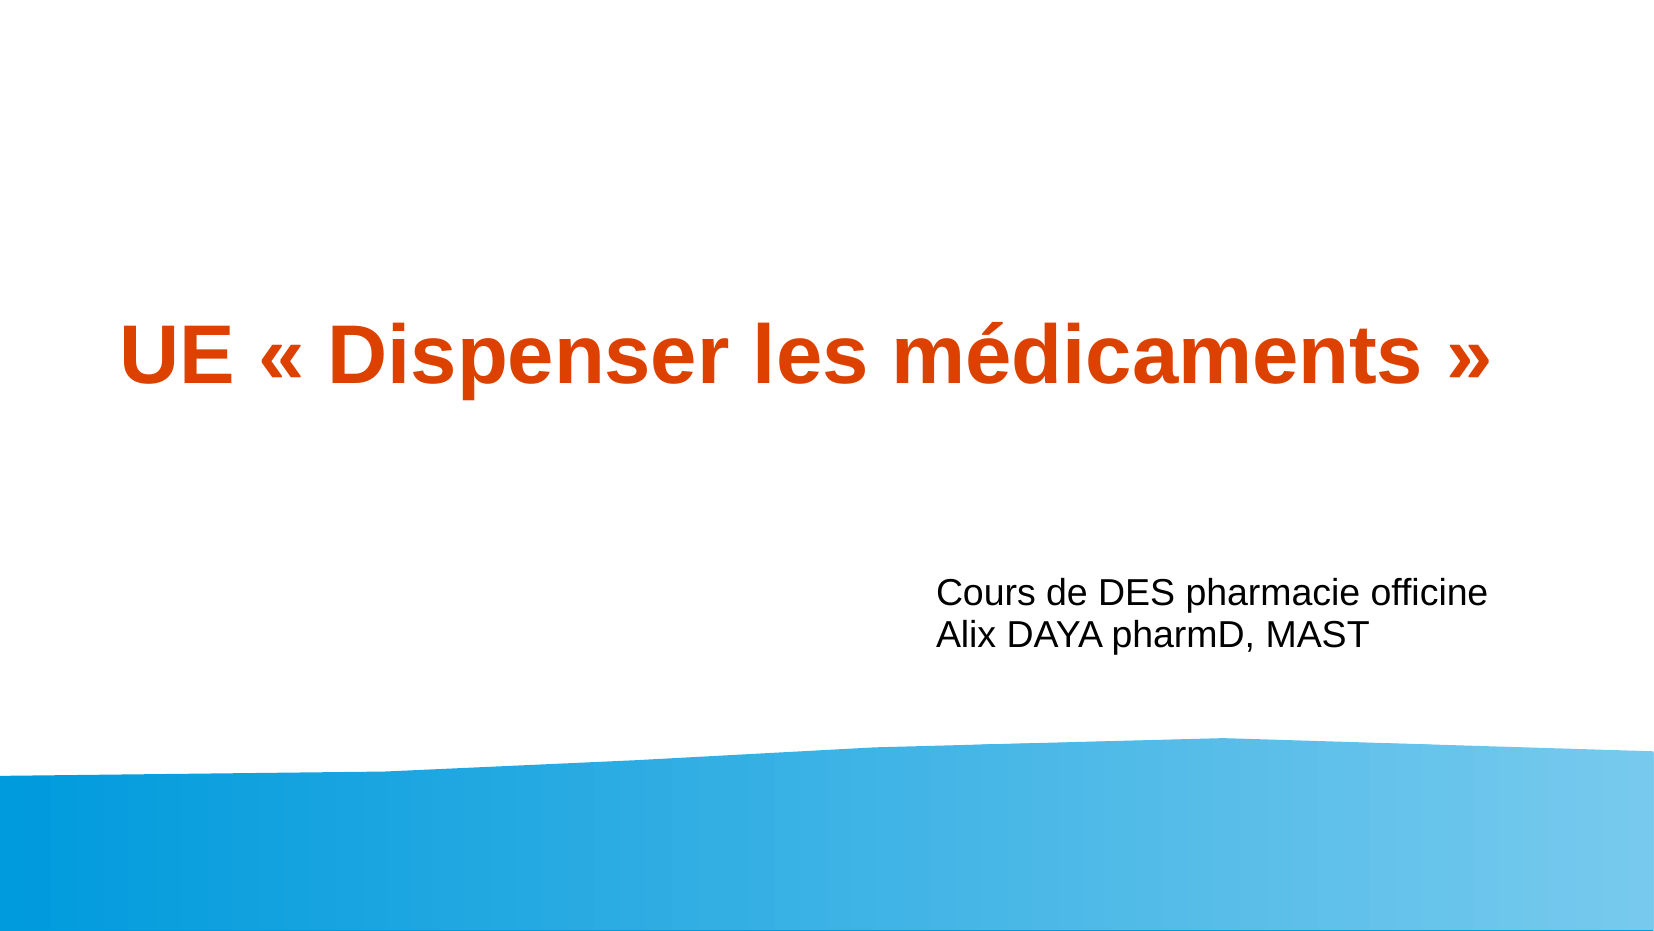

# UE « Dispenser les médicaments »
Cours de DES pharmacie officine
Alix DAYA pharmD, MAST